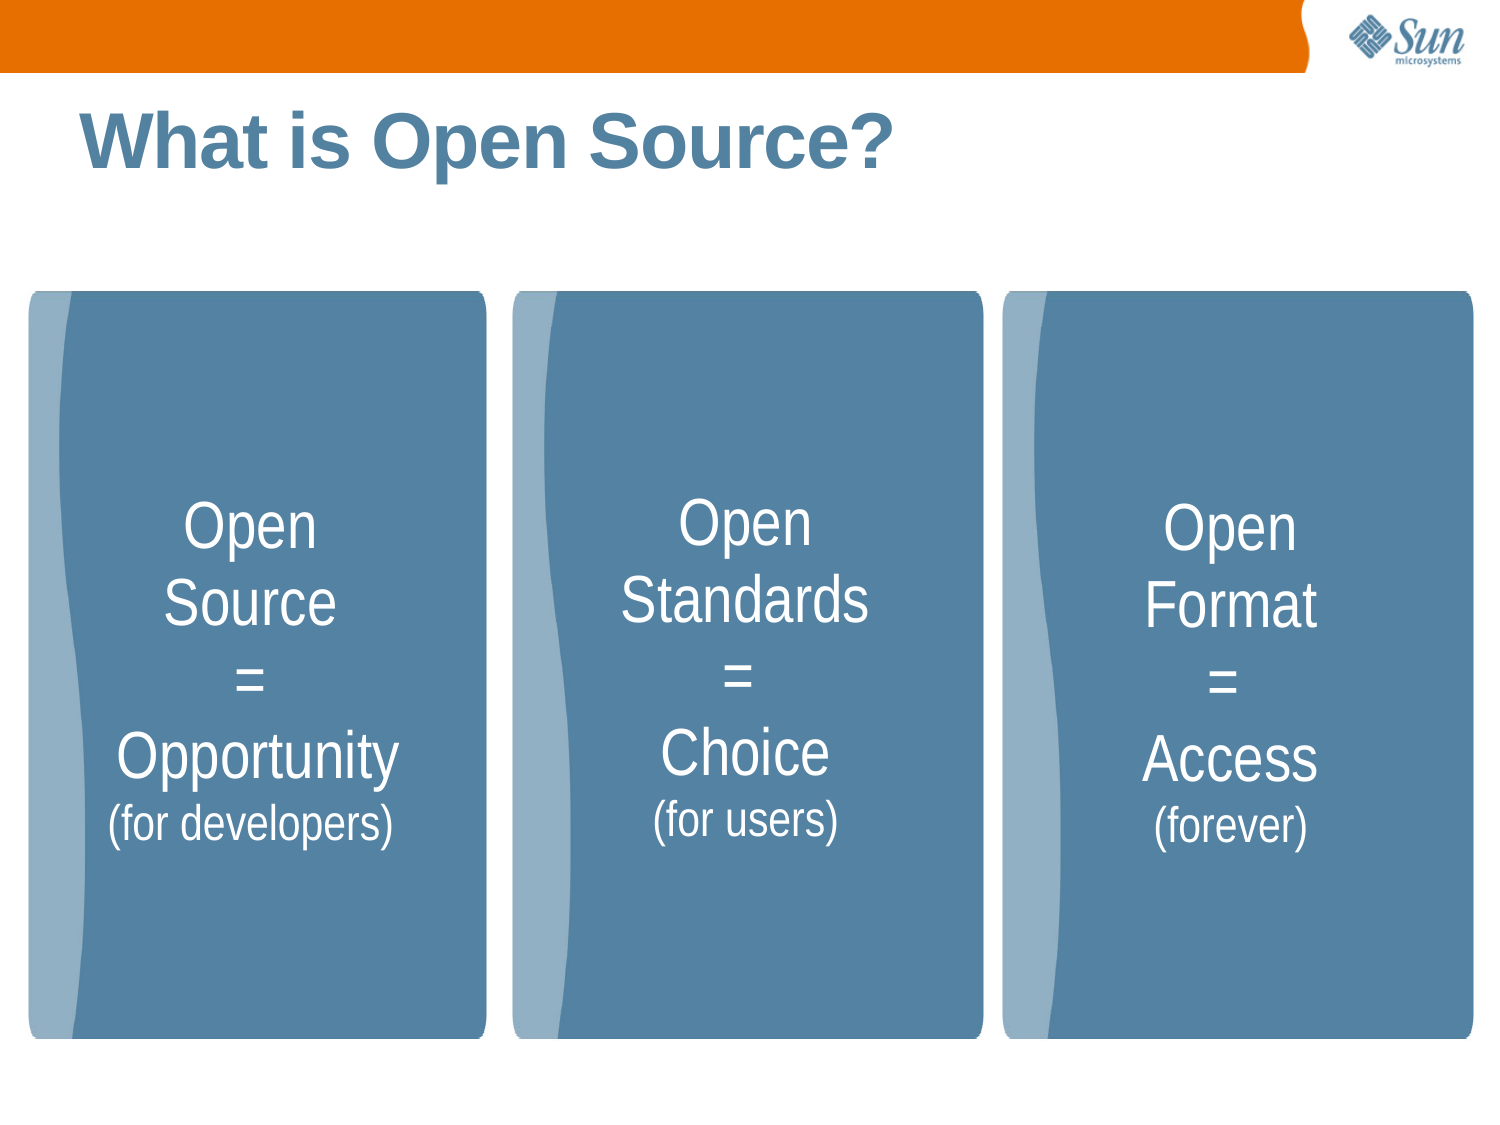

# What is Open Source?
Open Format
=
Access
(forever)
Open Standards
=
Choice
(for users)
Open
Source
=
 Opportunity
(for developers)